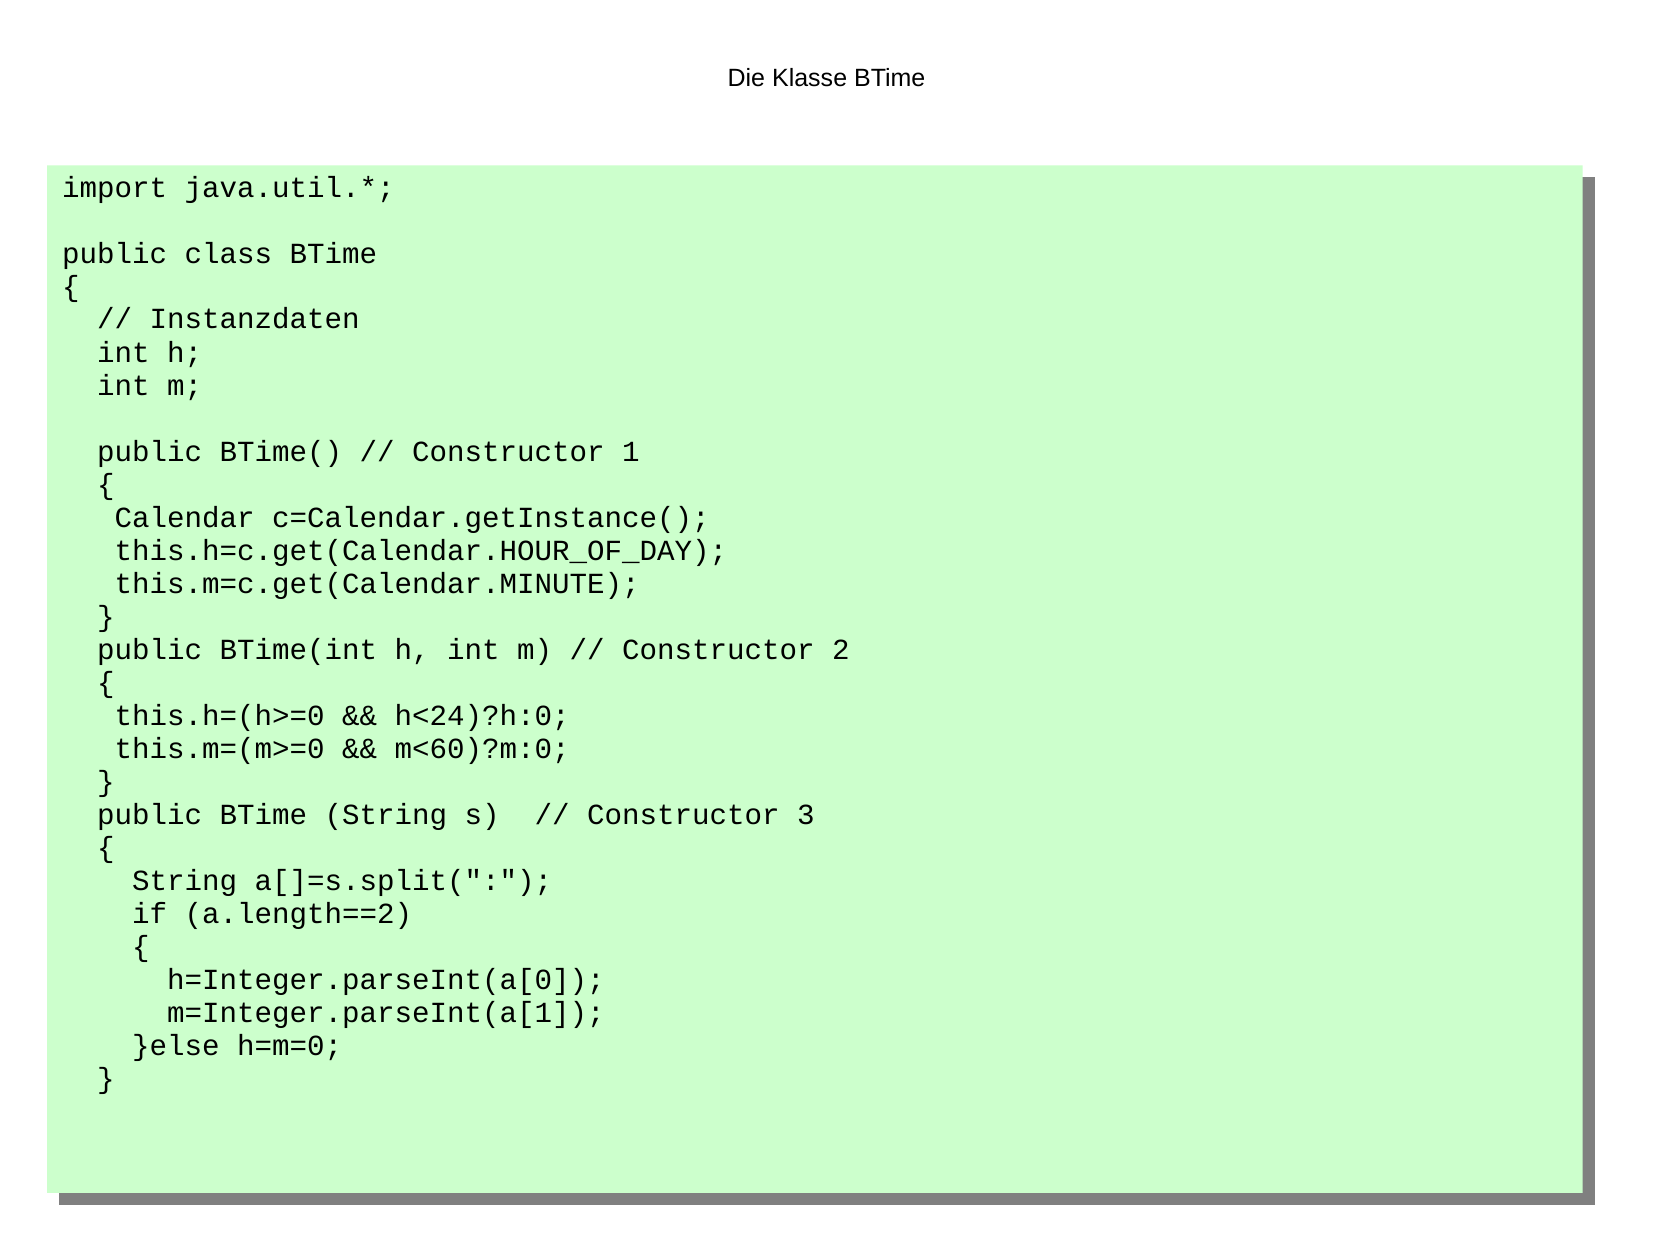

# Die Klasse BTime
import java.util.*;
public class BTime
{
 // Instanzdaten
 int h;
 int m;
 public BTime() // Constructor 1
 {
 Calendar c=Calendar.getInstance();
 this.h=c.get(Calendar.HOUR_OF_DAY);
 this.m=c.get(Calendar.MINUTE);
 }
 public BTime(int h, int m) // Constructor 2
 {
 this.h=(h>=0 && h<24)?h:0;
 this.m=(m>=0 && m<60)?m:0;
 }
 public BTime (String s) // Constructor 3
 {
 String a[]=s.split(":");
 if (a.length==2)
 {
 h=Integer.parseInt(a[0]);
 m=Integer.parseInt(a[1]);
 }else h=m=0;
 }
2